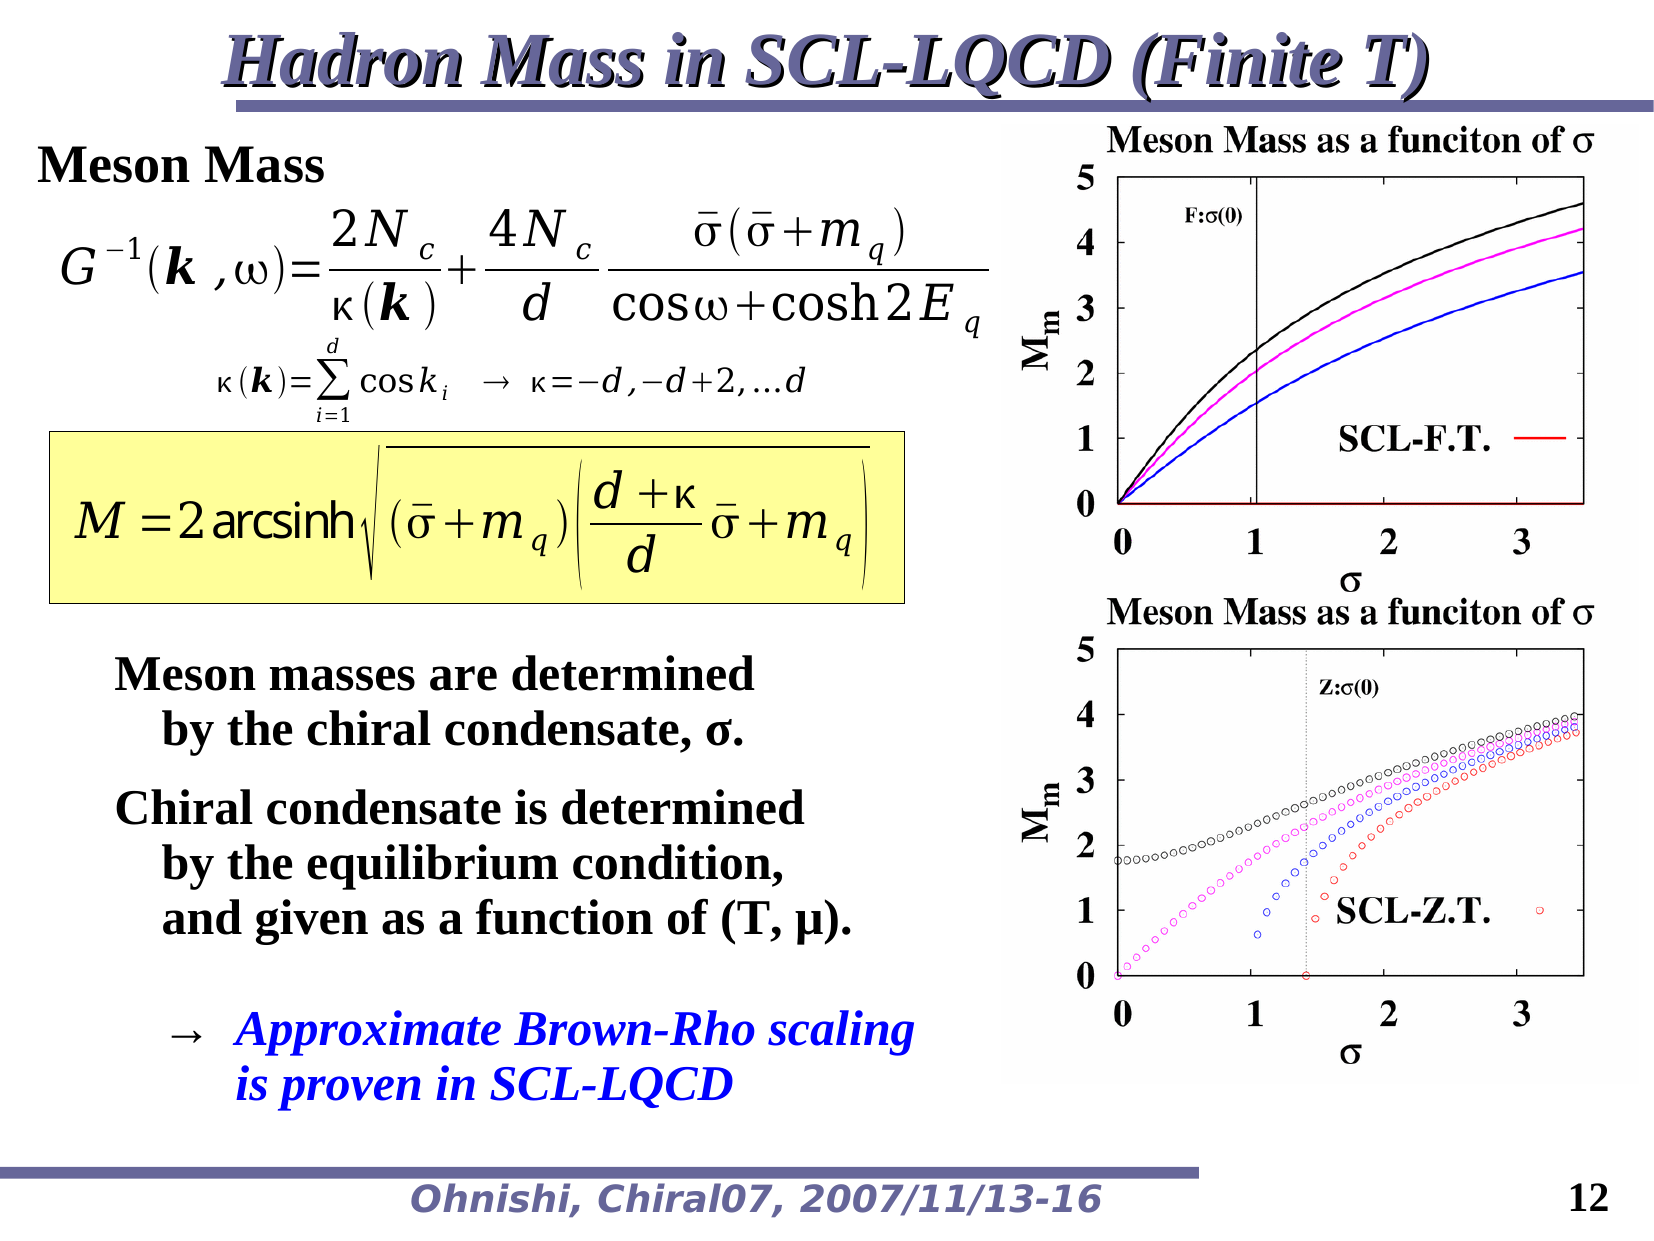

# Hadron Mass in SCL-LQCD (Finite T)
Meson Mass
Meson masses are determined
by the chiral condensate, σ.
Chiral condensate is determined
by the equilibrium condition,
and given as a function of (T, μ).
→	Approximate Brown-Rho scaling
	is proven in SCL-LQCD